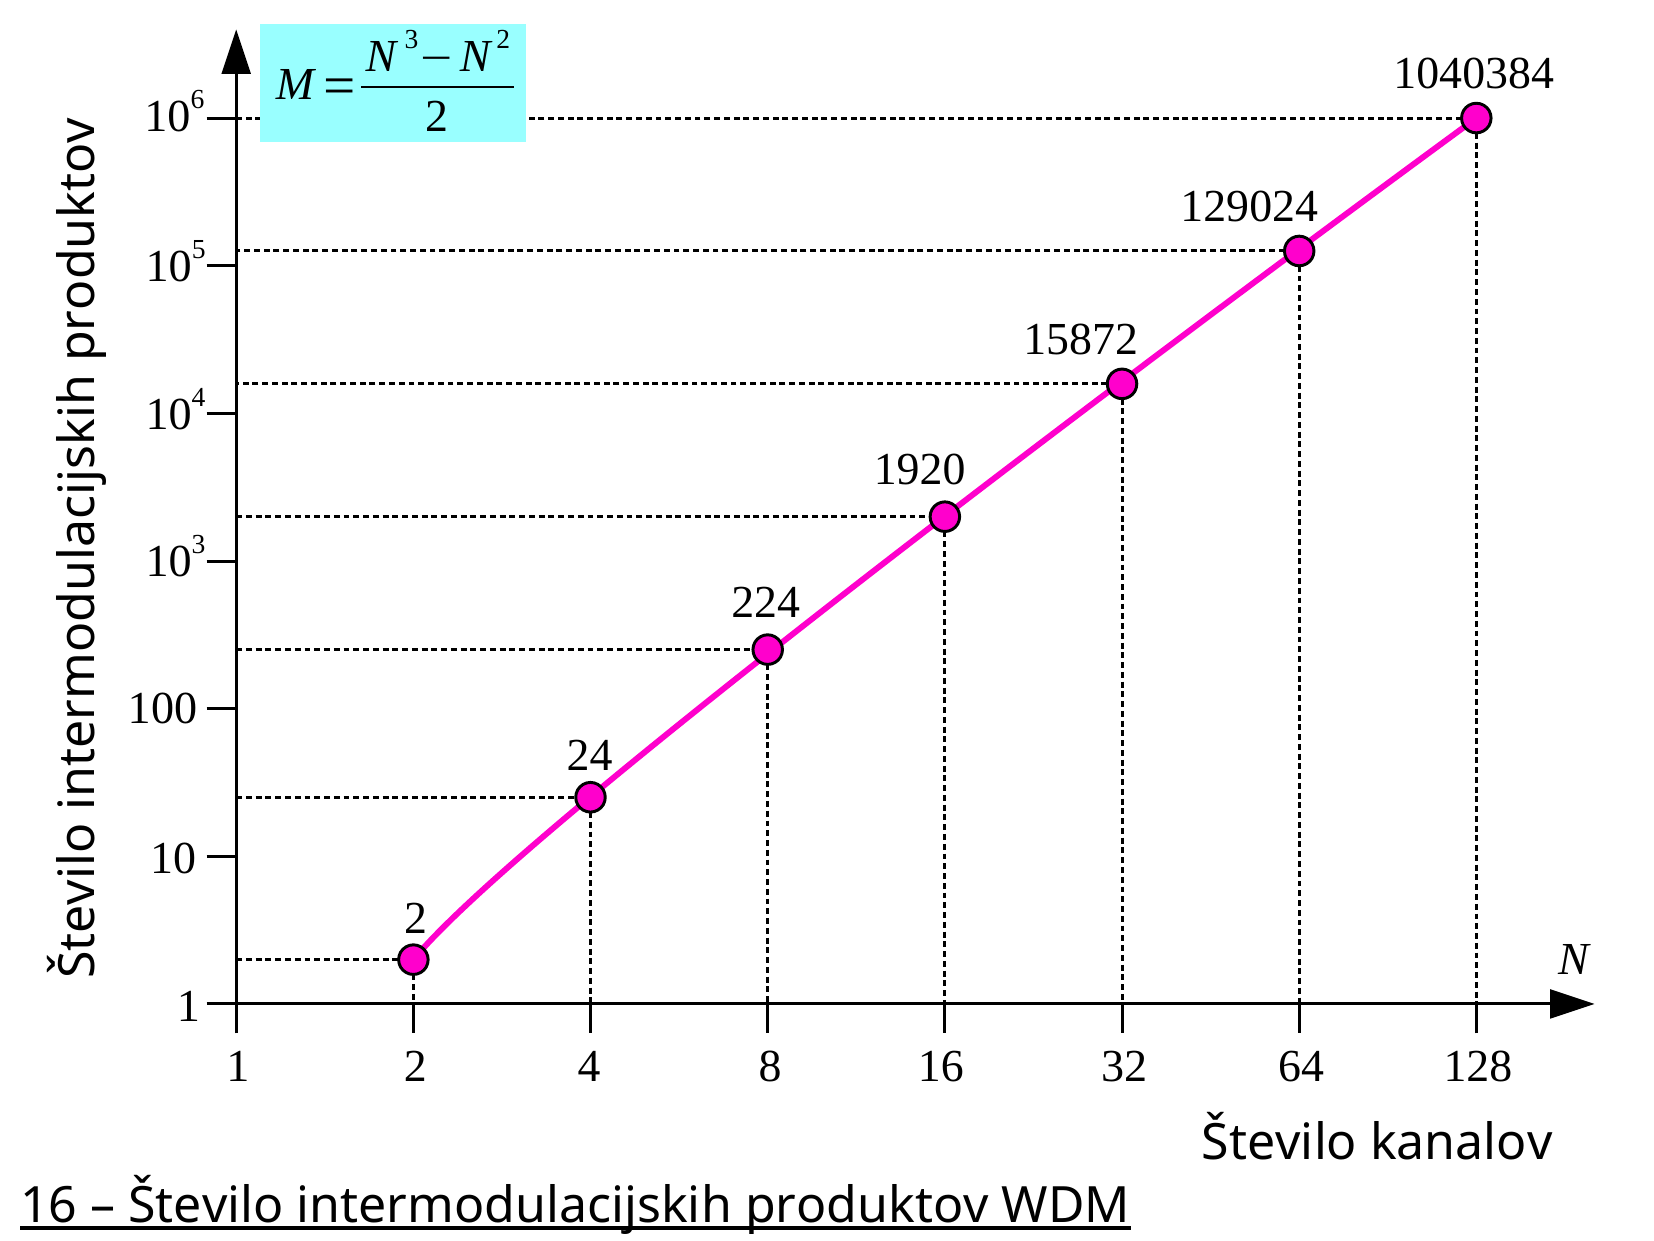

Število intermodulacijskih produktov
Število kanalov
16 – Število intermodulacijskih produktov WDM